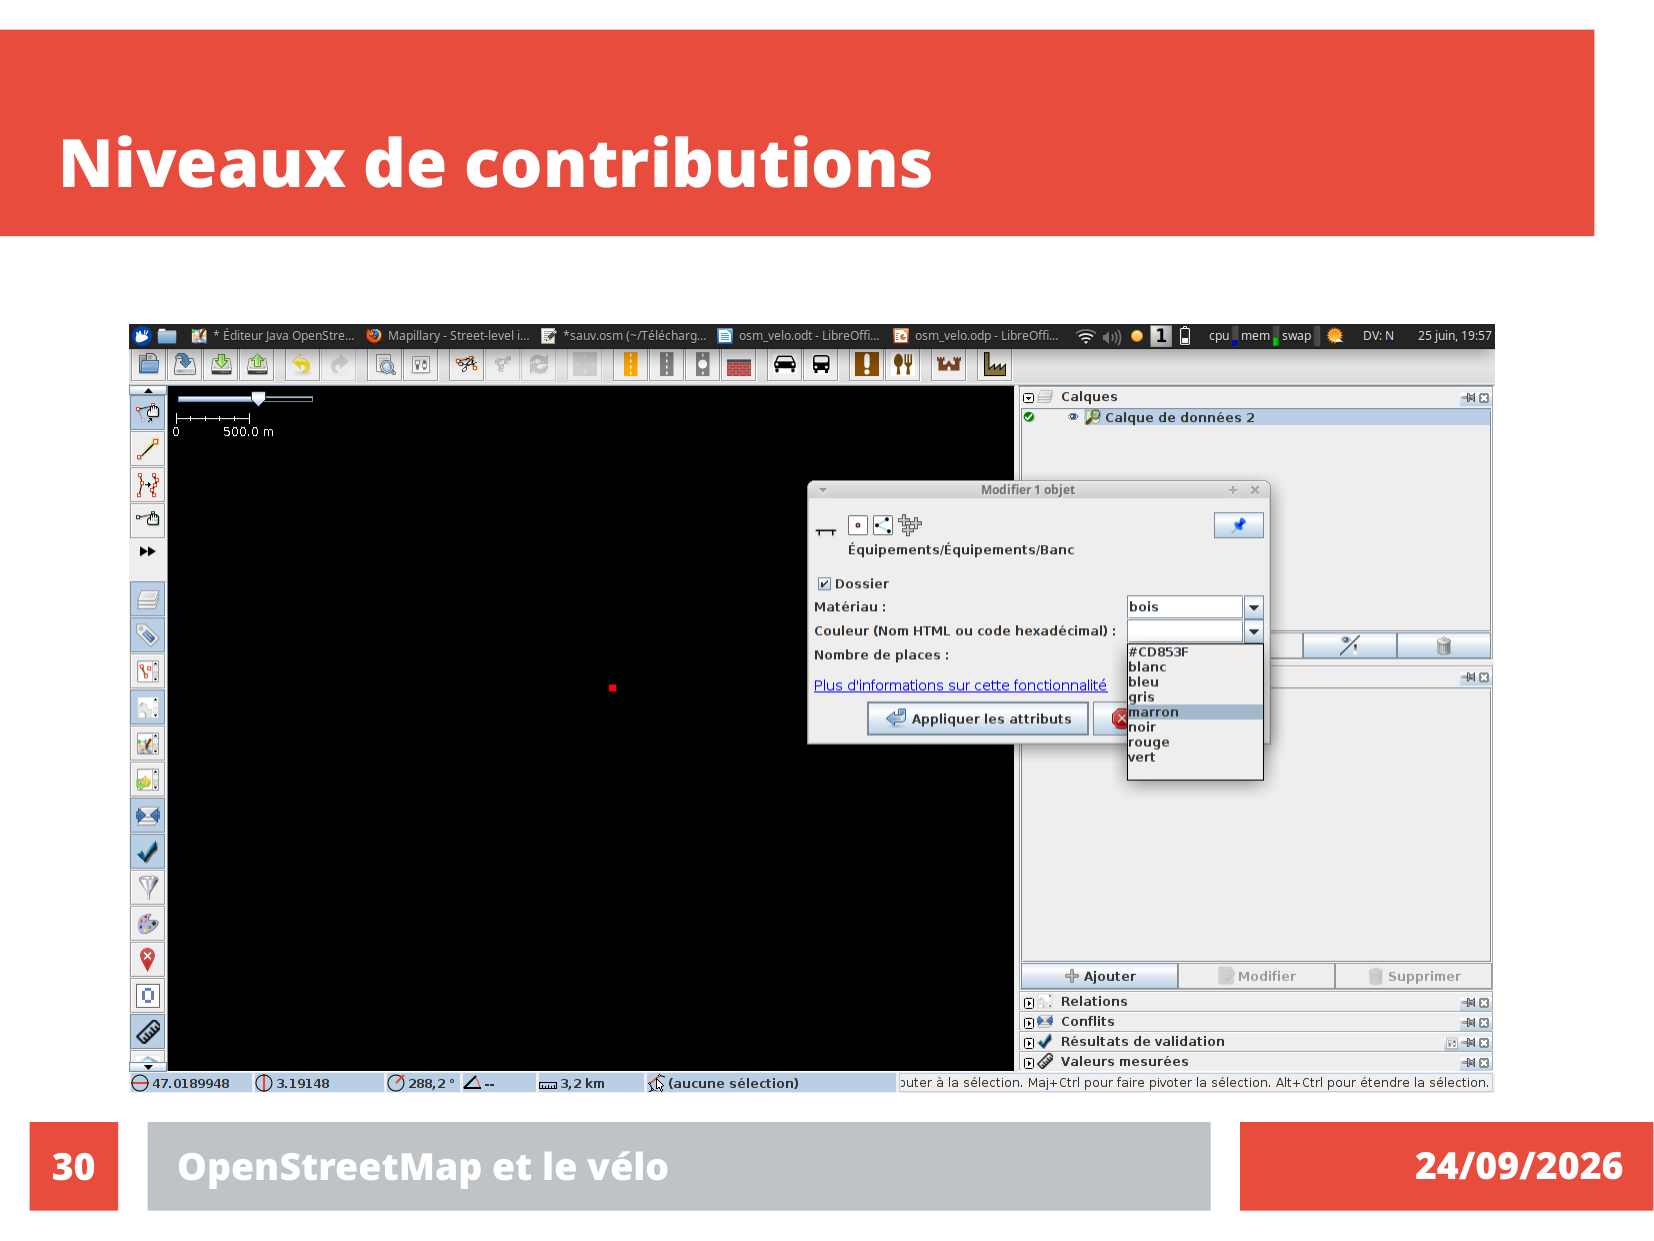

# Niveaux de contributions
30
OpenStreetMap et le vélo